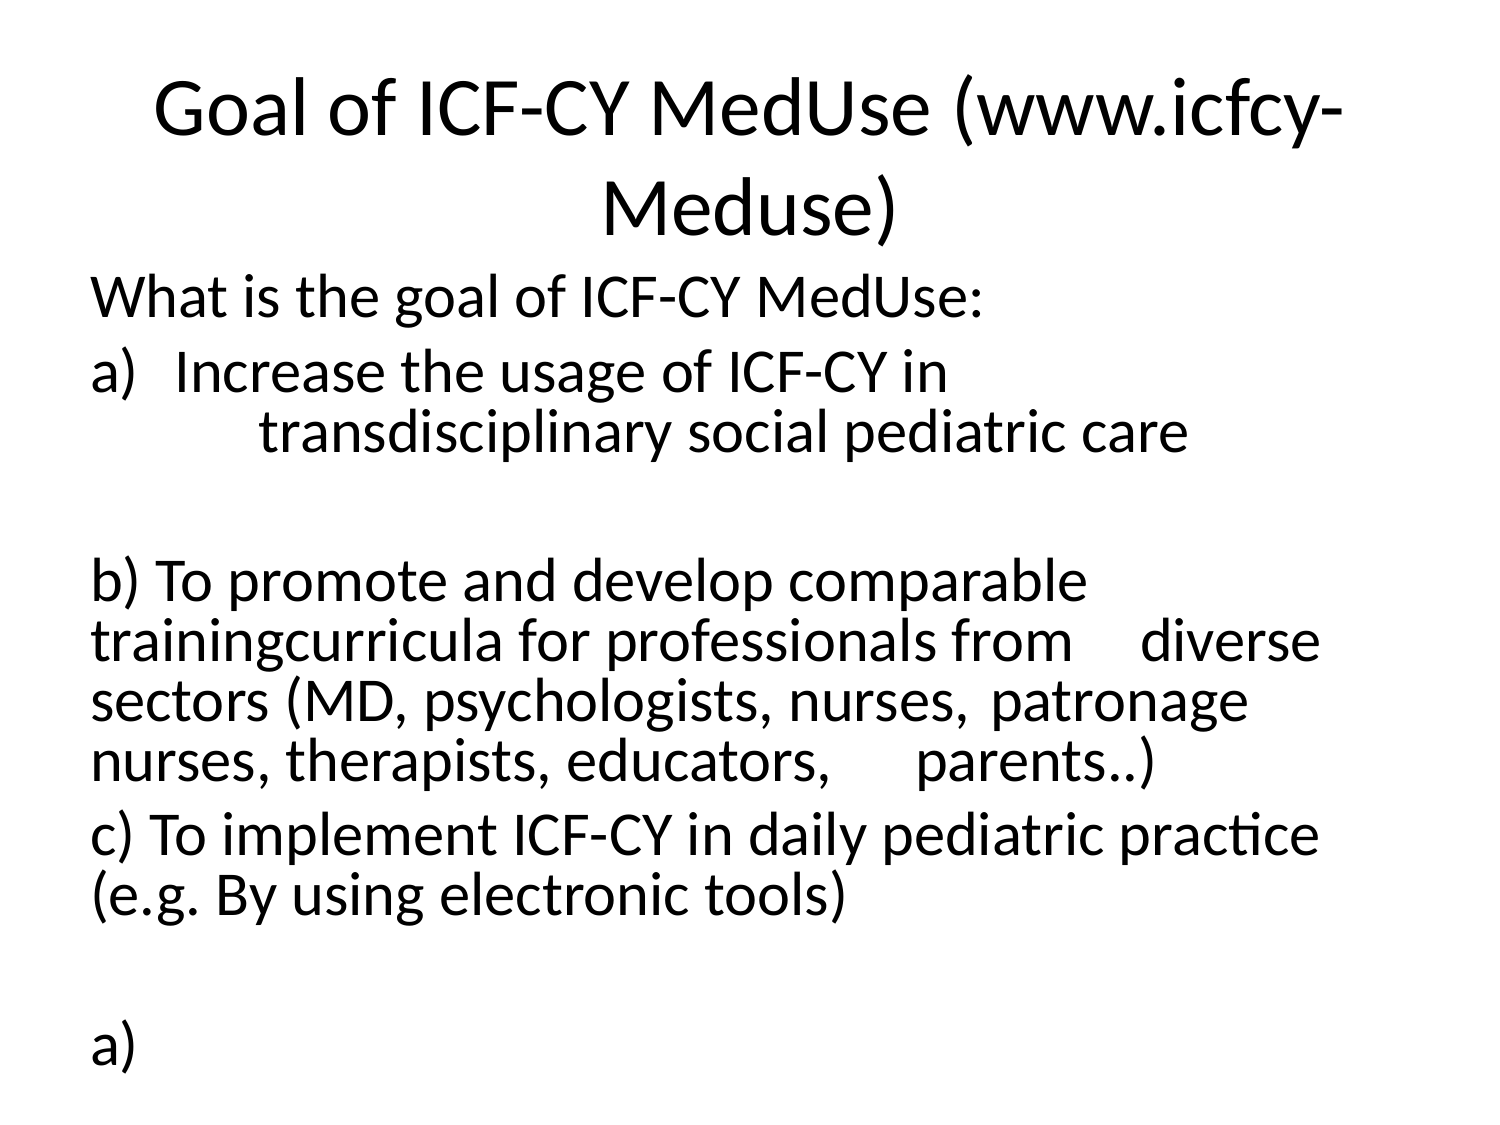

# Goal of ICF-CY MedUse (www.icfcy-Meduse)
What is the goal of ICF-CY MedUse:
Increase the usage of ICF-CY in 	transdisciplinary social pediatric care
b) To promote and develop comparable 	trainingcurricula for professionals from 	diverse sectors (MD, psychologists, nurses, 	patronage nurses, therapists, educators, 	parents..)
c) To implement ICF-CY in daily pediatric practice 	(e.g. By using electronic tools)